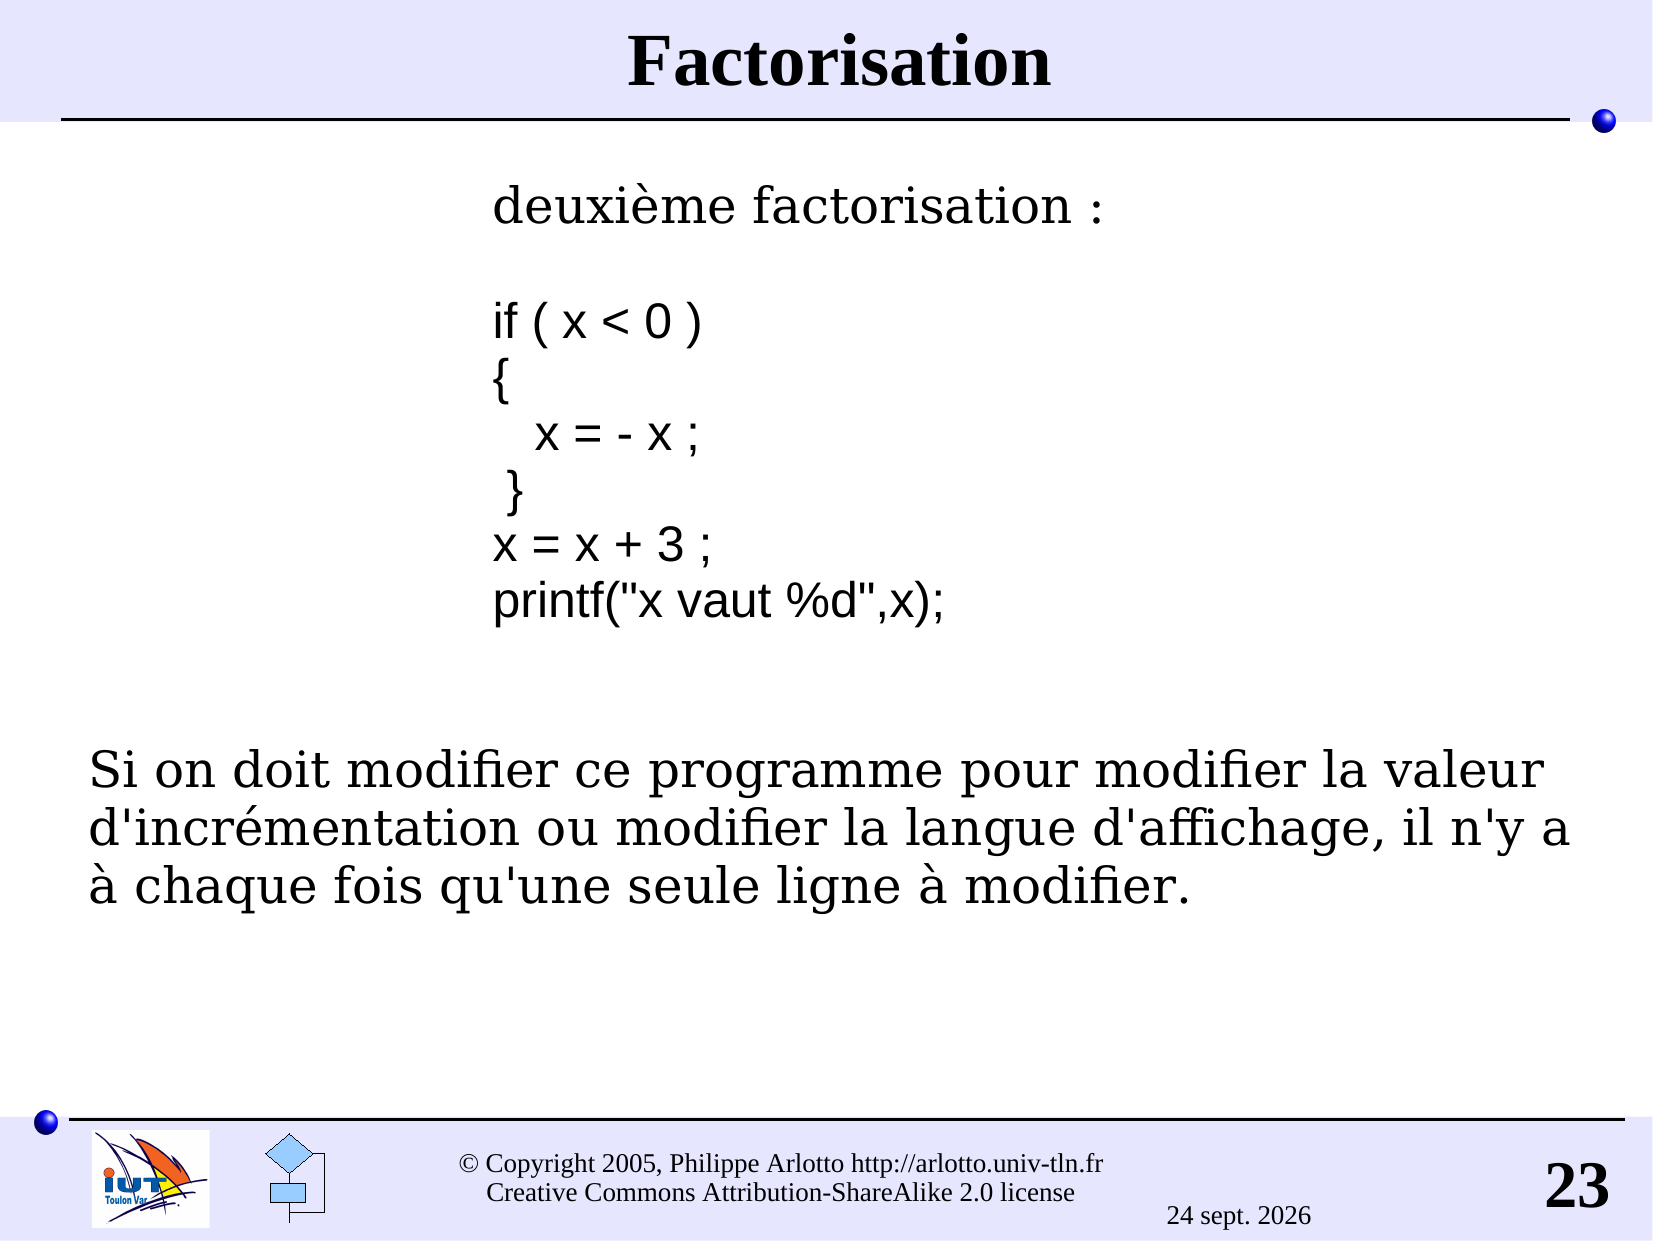

# Factorisation
deuxième factorisation :
if ( x < 0 )
{
 x = - x ;
 }
x = x + 3 ;
printf("x vaut %d",x);
Si on doit modifier ce programme pour modifier la valeur
d'incrémentation ou modifier la langue d'affichage, il n'y a
à chaque fois qu'une seule ligne à modifier.